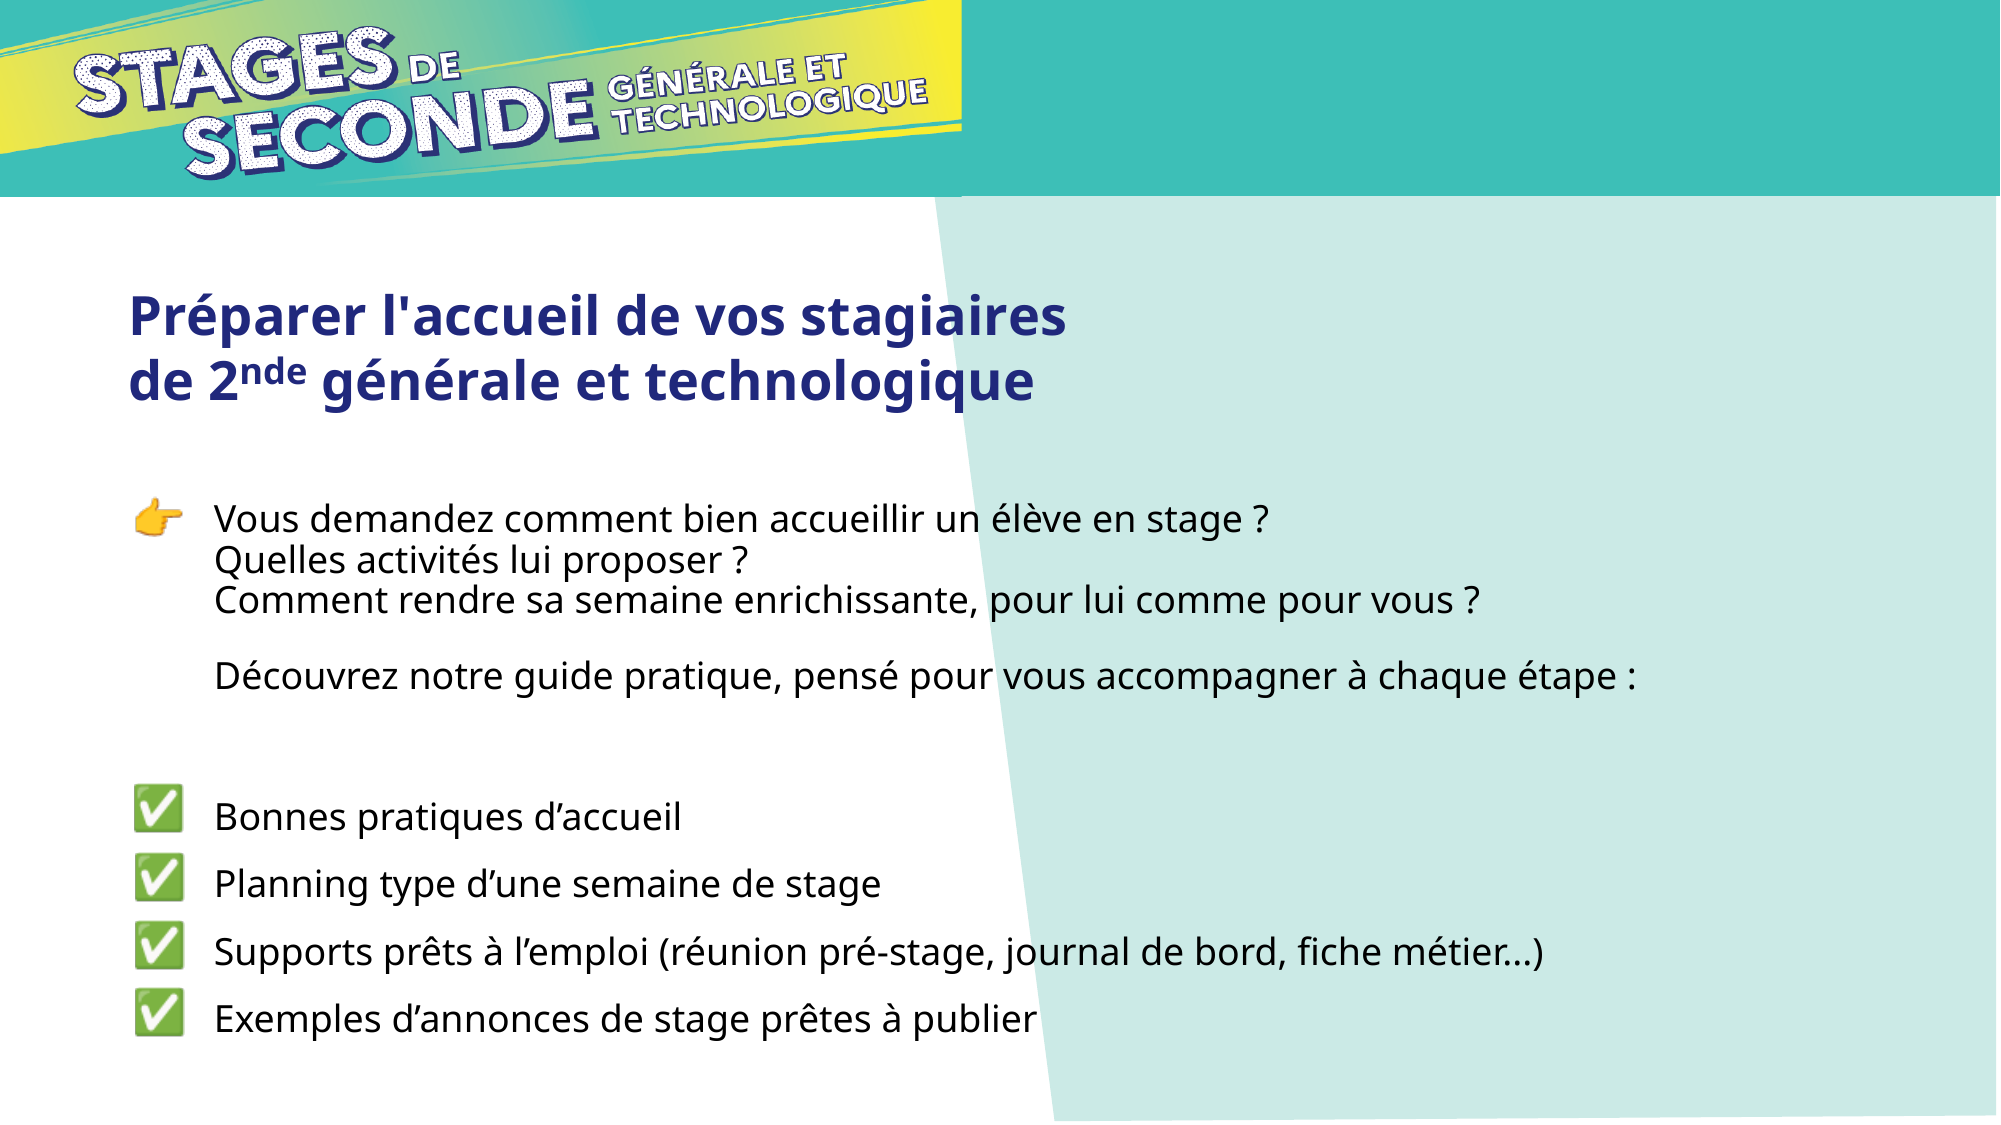

Préparer l'accueil de vos stagiaires de 2nde générale et technologique
Vous demandez comment bien accueillir un élève en stage ?
Quelles activités lui proposer ?
Comment rendre sa semaine enrichissante, pour lui comme pour vous ?
Découvrez notre guide pratique, pensé pour vous accompagner à chaque étape :
Bonnes pratiques d’accueil
Planning type d’une semaine de stage
Supports prêts à l’emploi (réunion pré-stage, journal de bord, fiche métier...)
Exemples d’annonces de stage prêtes à publier